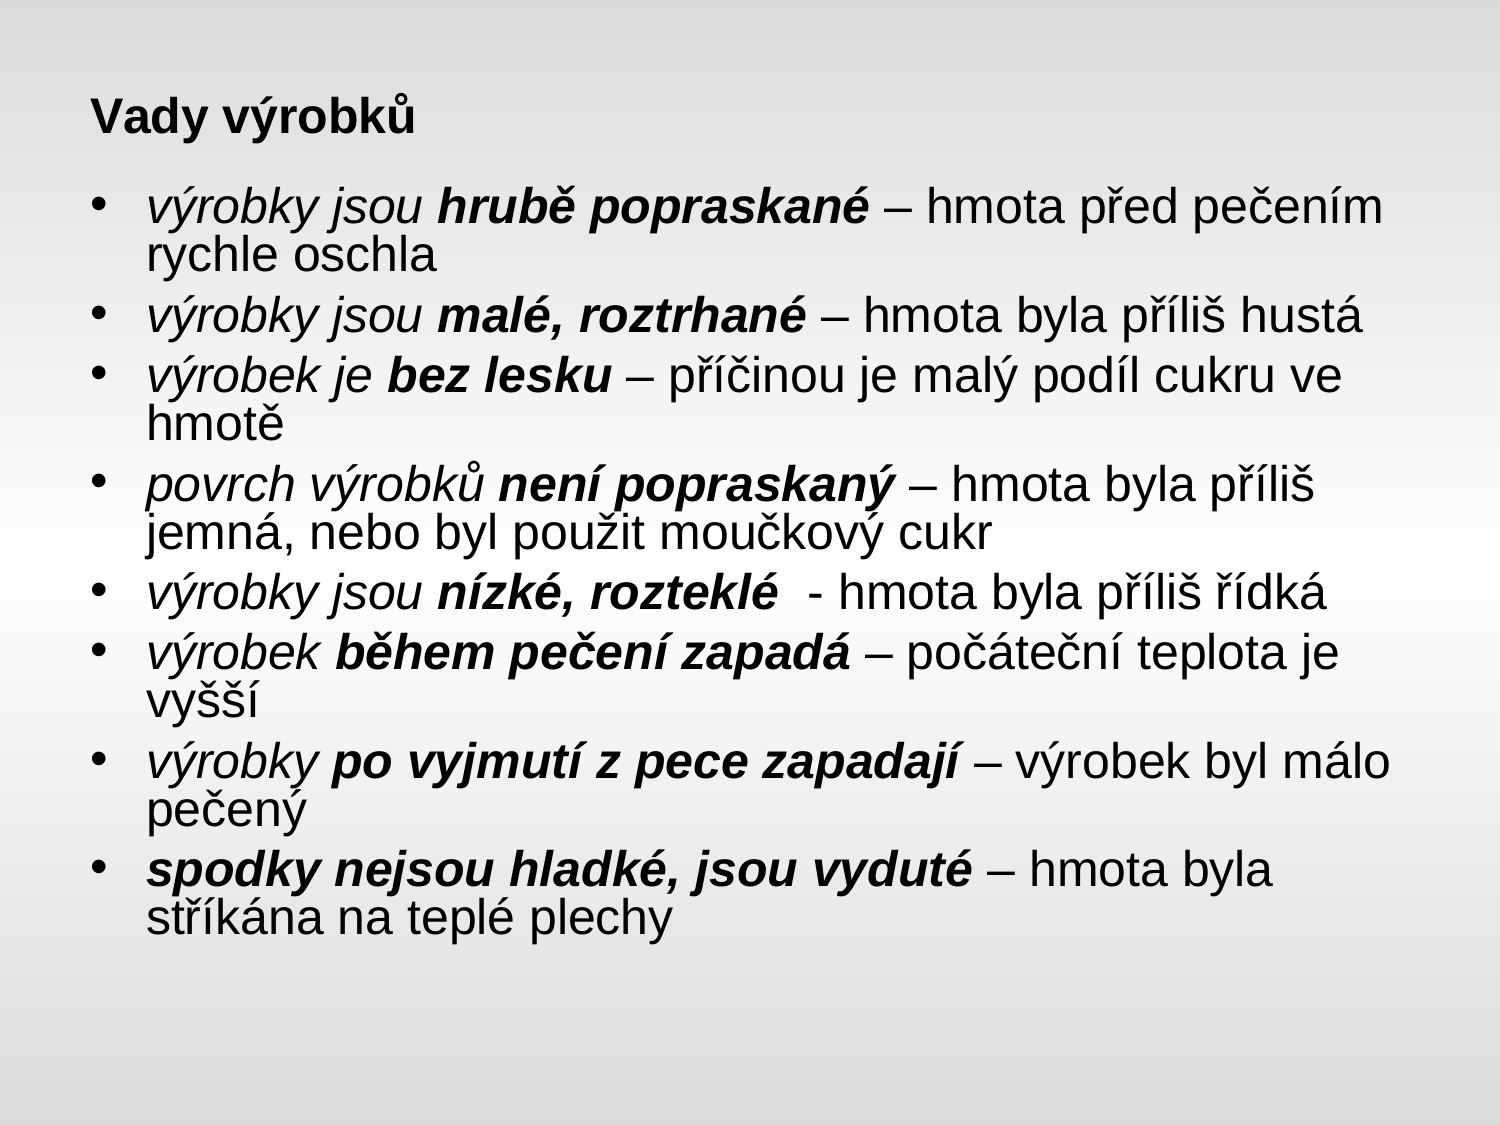

# Vady výrobků
výrobky jsou hrubě popraskané – hmota před pečením rychle oschla
výrobky jsou malé, roztrhané – hmota byla příliš hustá
výrobek je bez lesku – příčinou je malý podíl cukru ve hmotě
povrch výrobků není popraskaný – hmota byla příliš jemná, nebo byl použit moučkový cukr
výrobky jsou nízké, rozteklé - hmota byla příliš řídká
výrobek během pečení zapadá – počáteční teplota je vyšší
výrobky po vyjmutí z pece zapadají – výrobek byl málo pečený
spodky nejsou hladké, jsou vyduté – hmota byla stříkána na teplé plechy